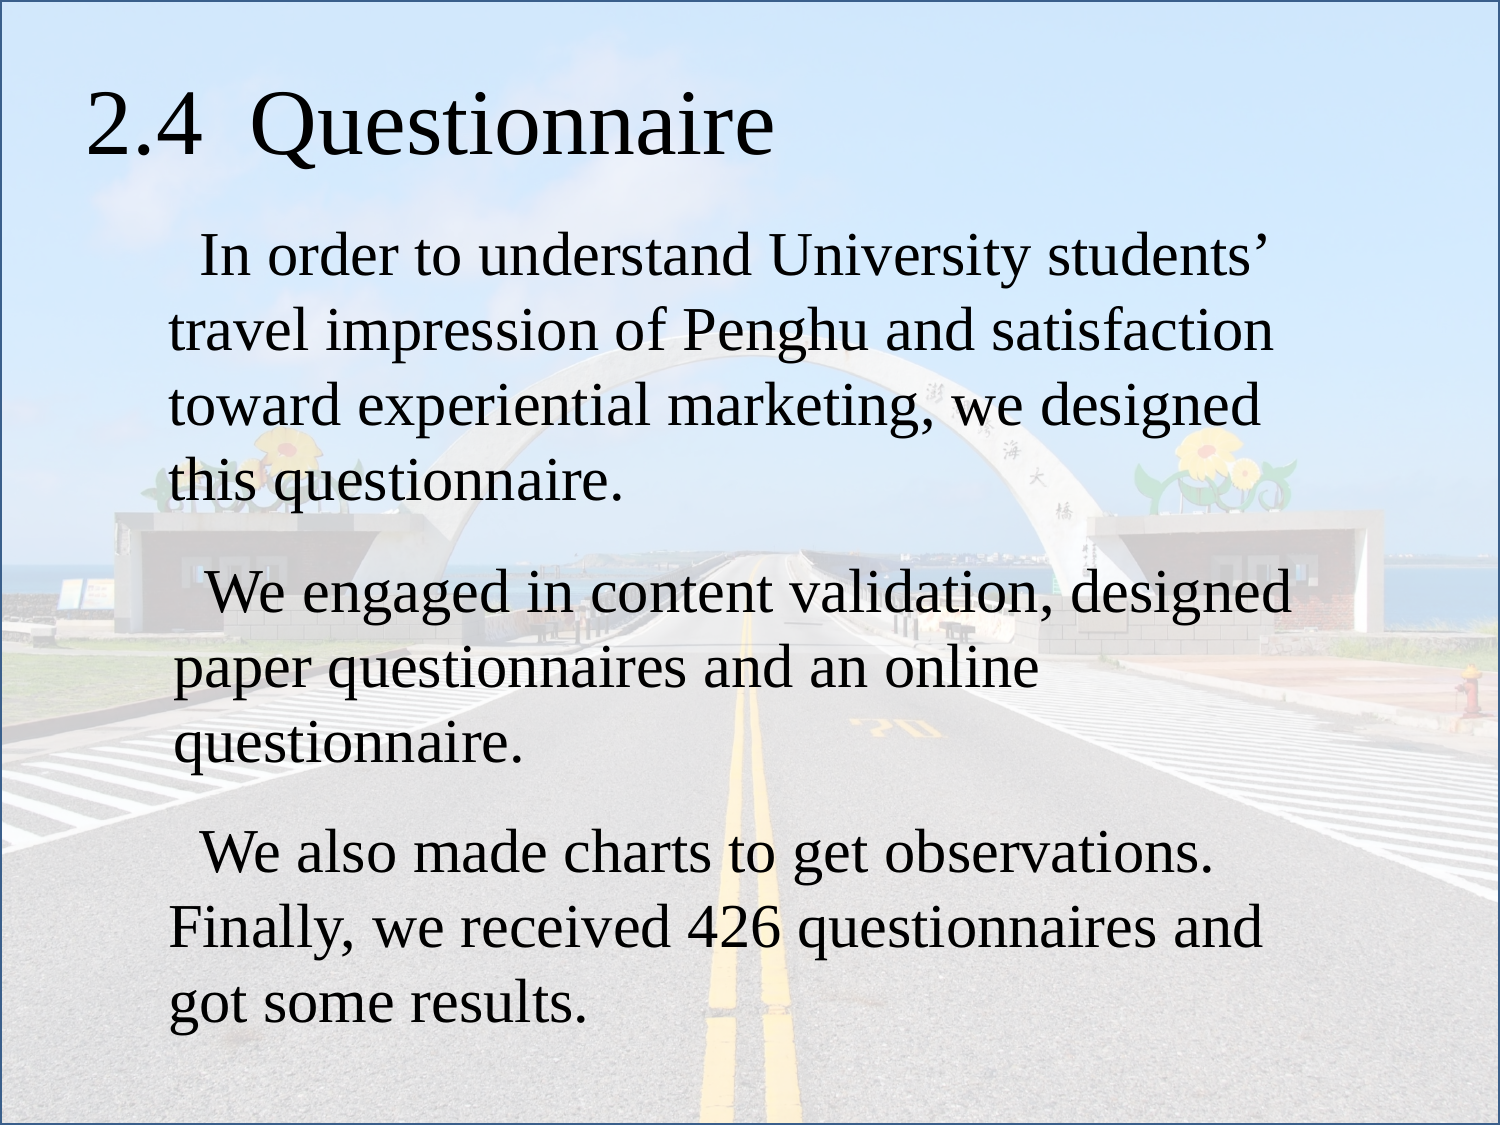

# 2.4 Questionnaire
 In order to understand University students’ travel impression of Penghu and satisfaction toward experiential marketing, we designed this questionnaire.
 We engaged in content validation, designed paper questionnaires and an online questionnaire.
 We also made charts to get observations. Finally, we received 426 questionnaires and got some results.